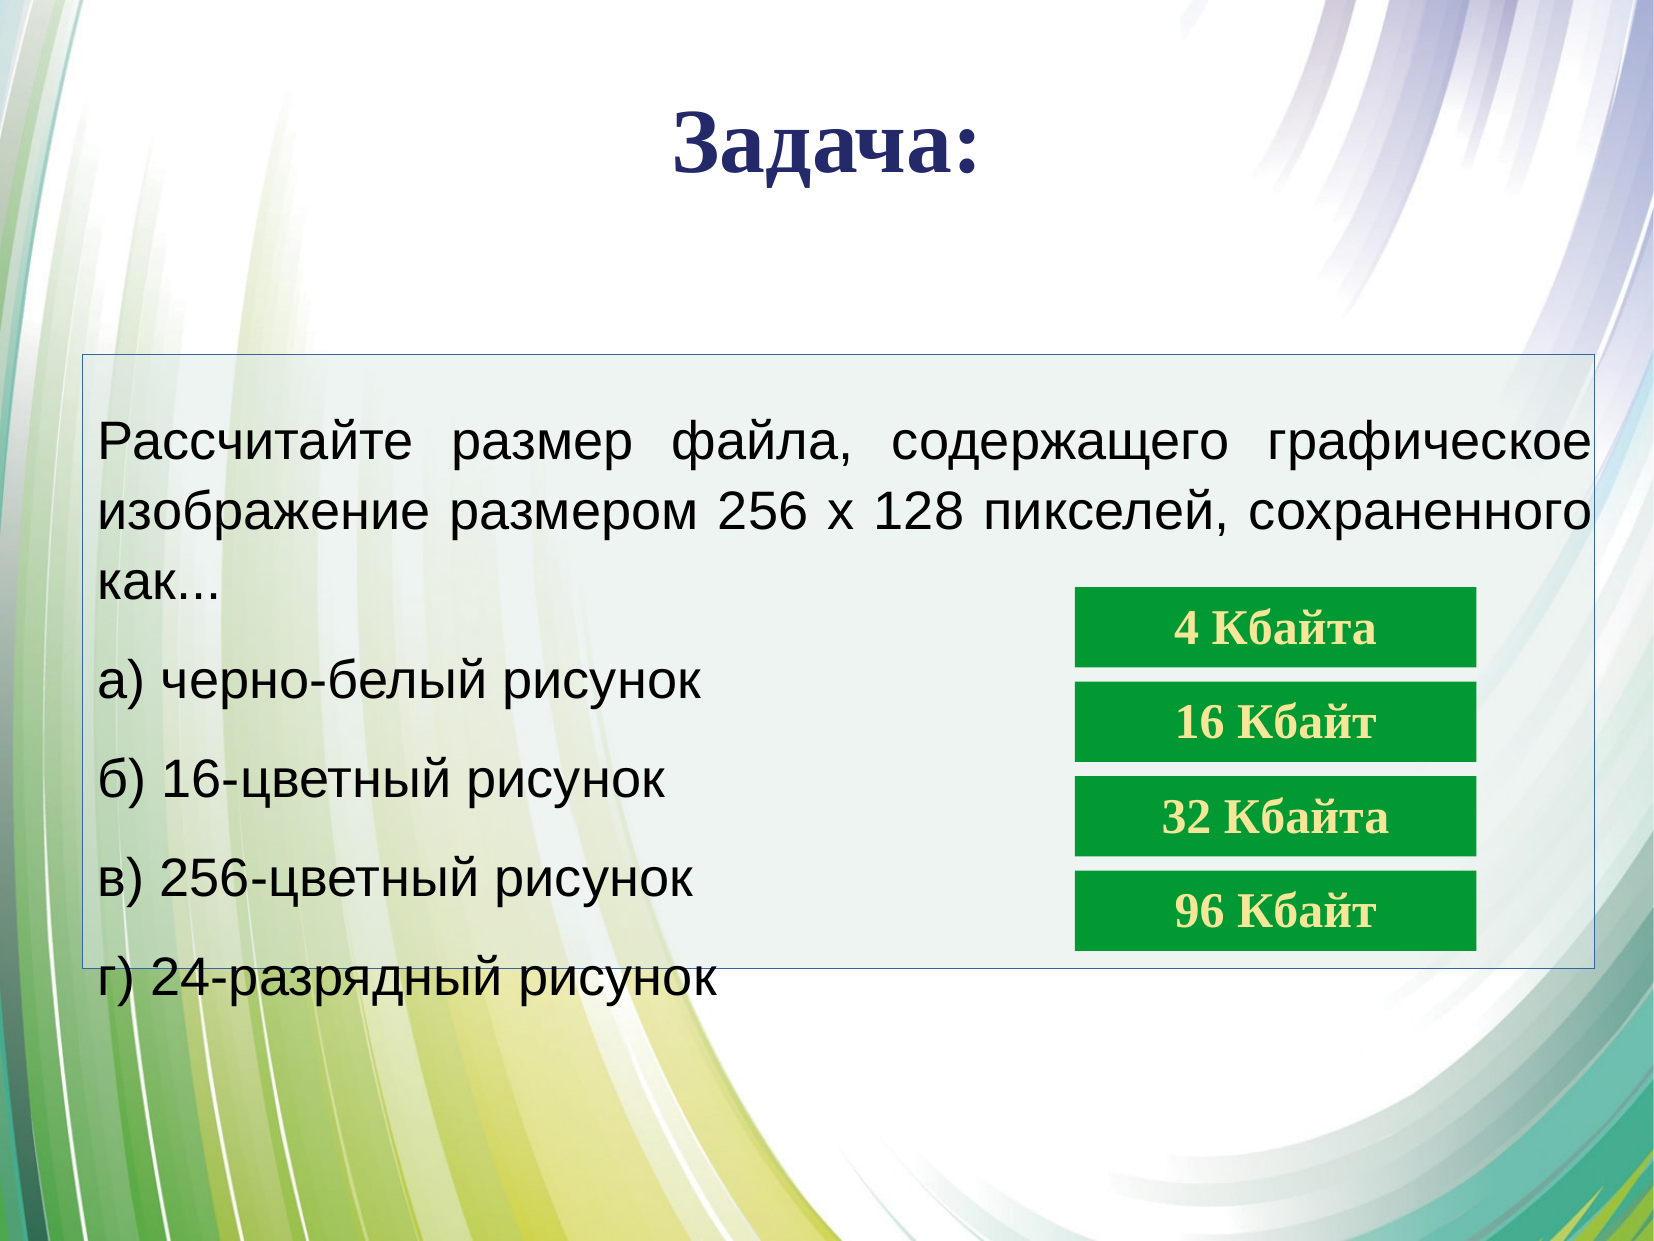

# Задача:
Рассчитайте размер файла, содержащего графическое изображение размером 256 х 128 пикселей, сохраненного как...
а) черно-белый рисунок
б) 16-цветный рисунок
в) 256-цветный рисунок
г) 24-разрядный рисунок
4 Кбайта
16 Кбайт
32 Кбайта
96 Кбайт